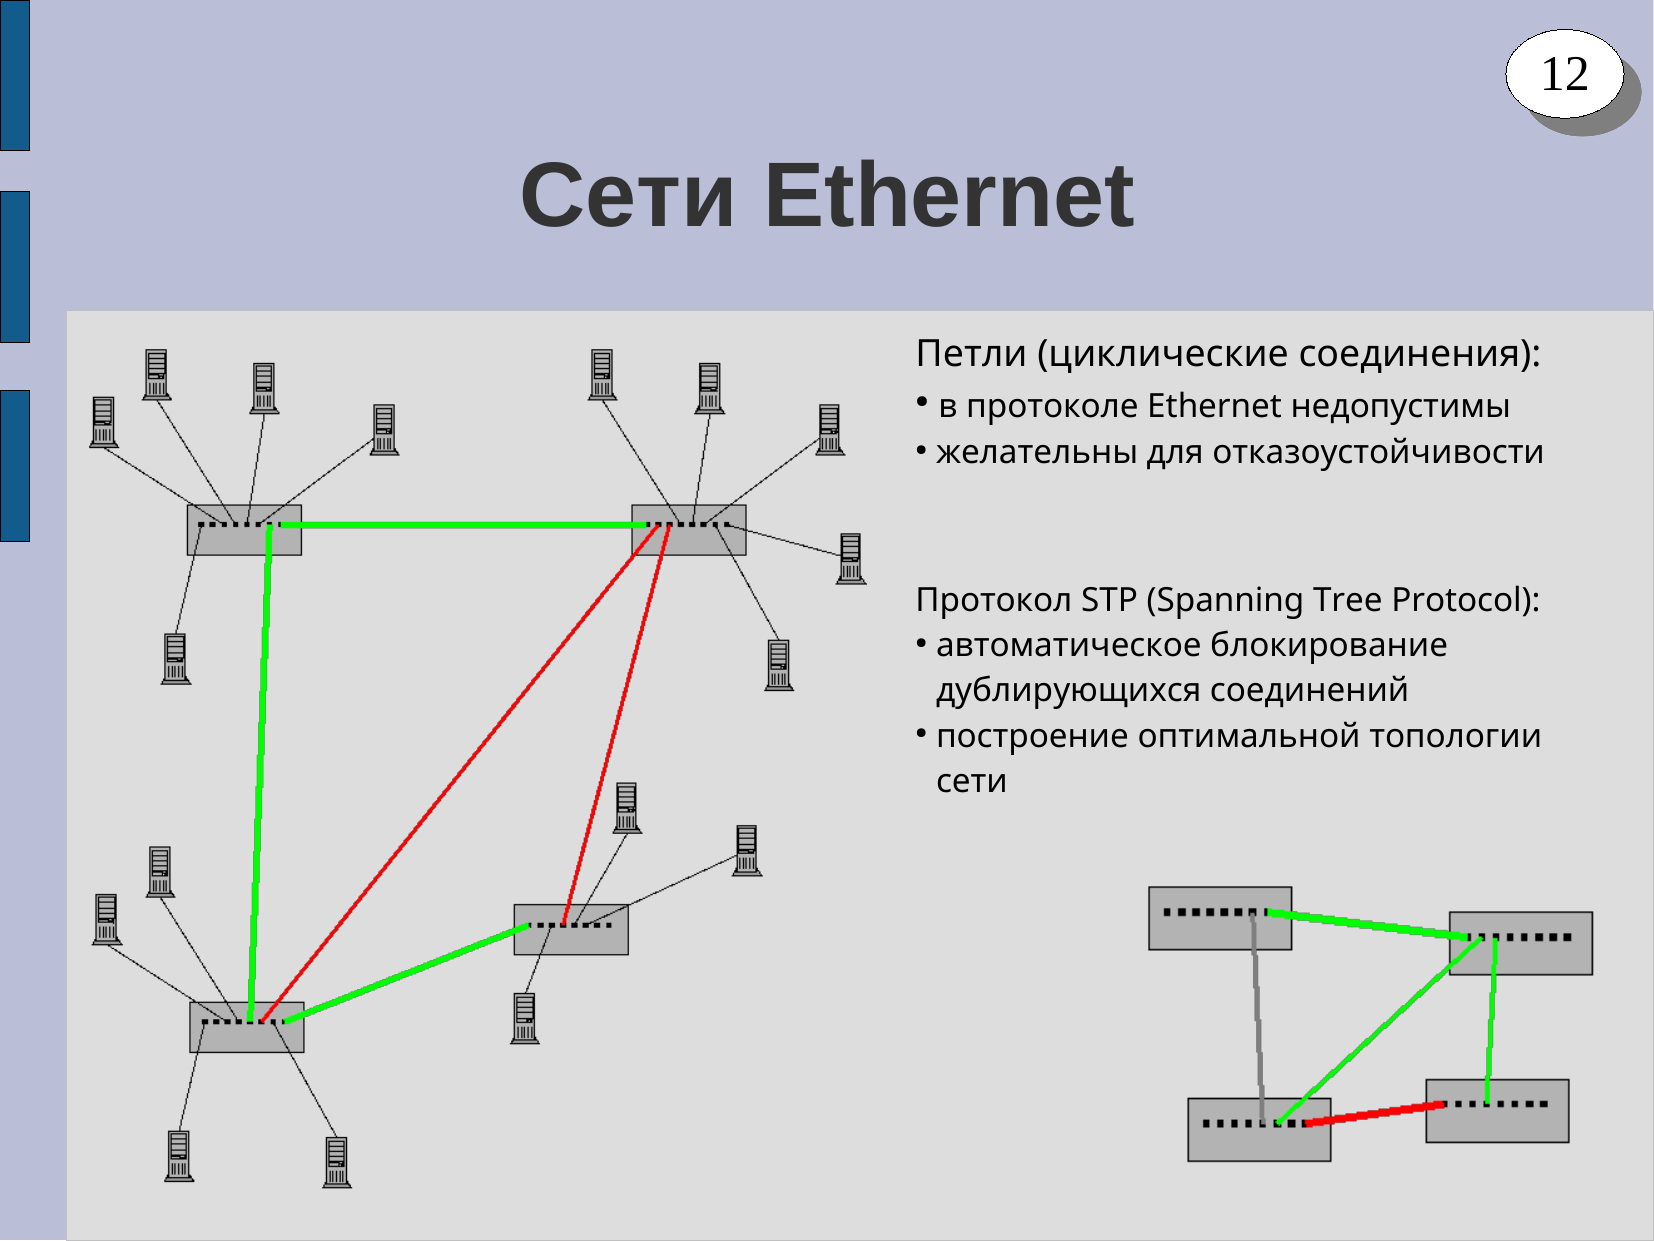

12
# Сети Ethernet
Петли (циклические соединения):
 в протоколе Ethernet недопустимы
 желательны для отказоустойчивости
Протокол STP (Spanning Tree Protocol):
 автоматическое блокирование
 дублирующихся соединений
 построение оптимальной топологии
 сети